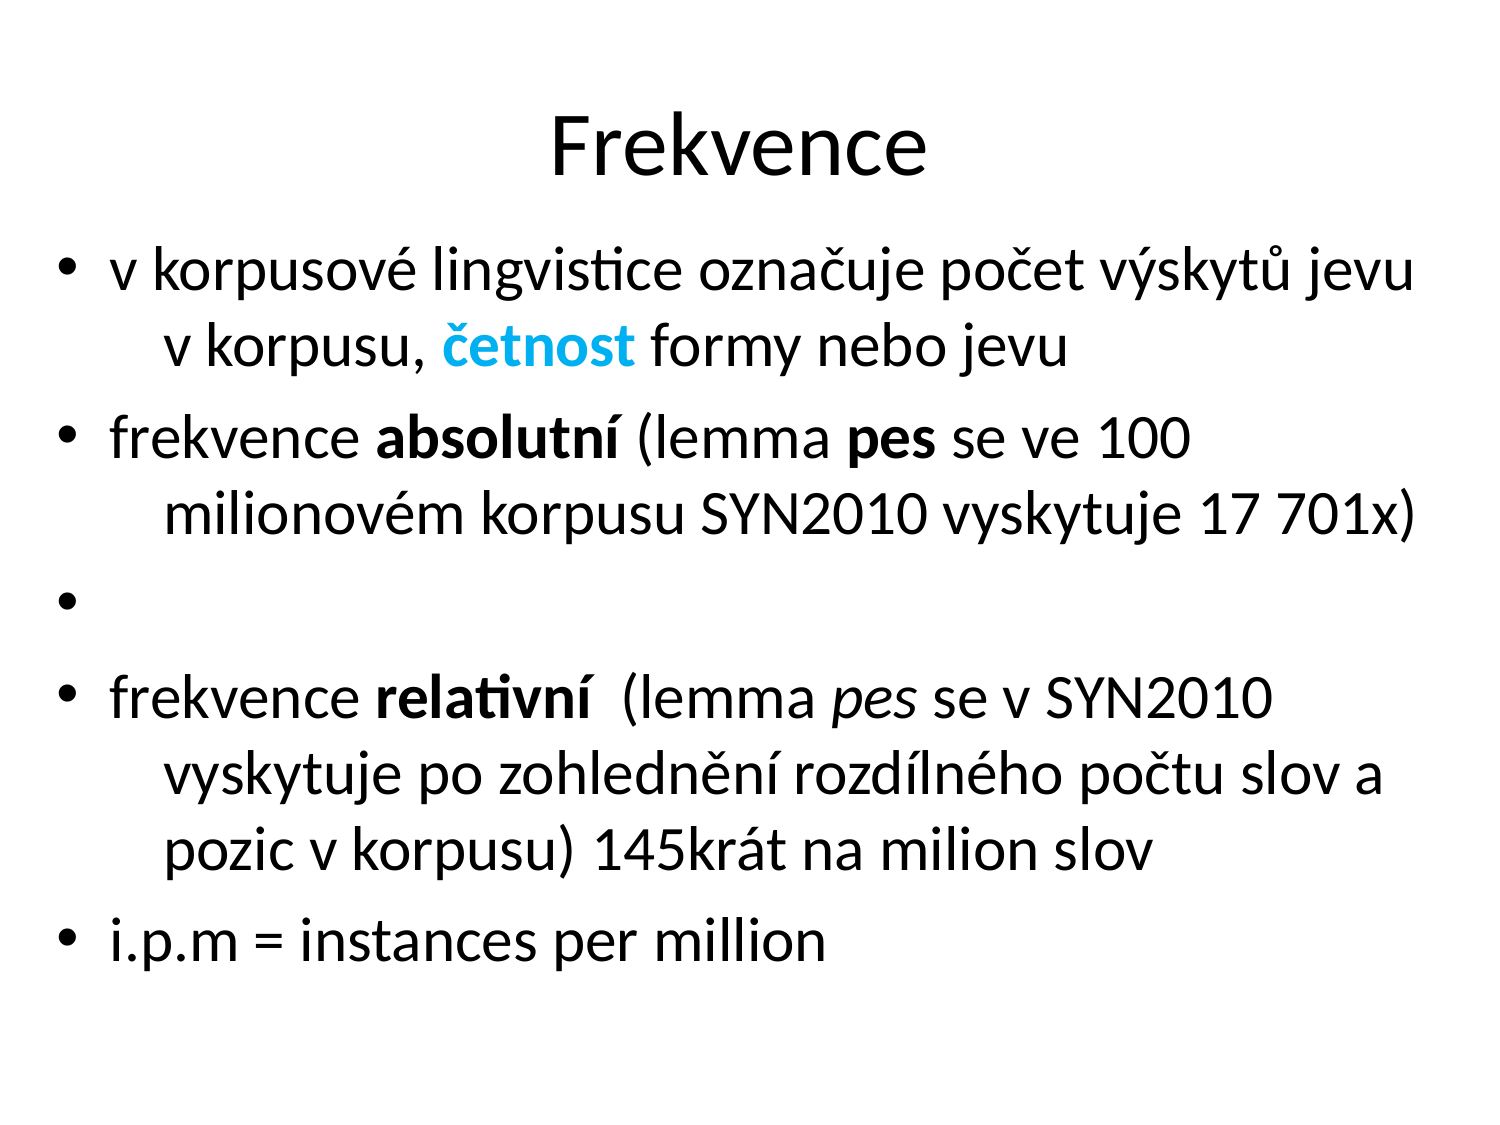

# Frekvence
v korpusové lingvistice označuje počet výskytů jevu v korpusu, četnost formy nebo jevu
frekvence absolutní (lemma pes se ve 100 milionovém korpusu SYN2010 vyskytuje 17 701x)
frekvence relativní (lemma pes se v SYN2010 vyskytuje po zohlednění rozdílného počtu slov a pozic v korpusu) 145krát na milion slov
i.p.m = instances per million